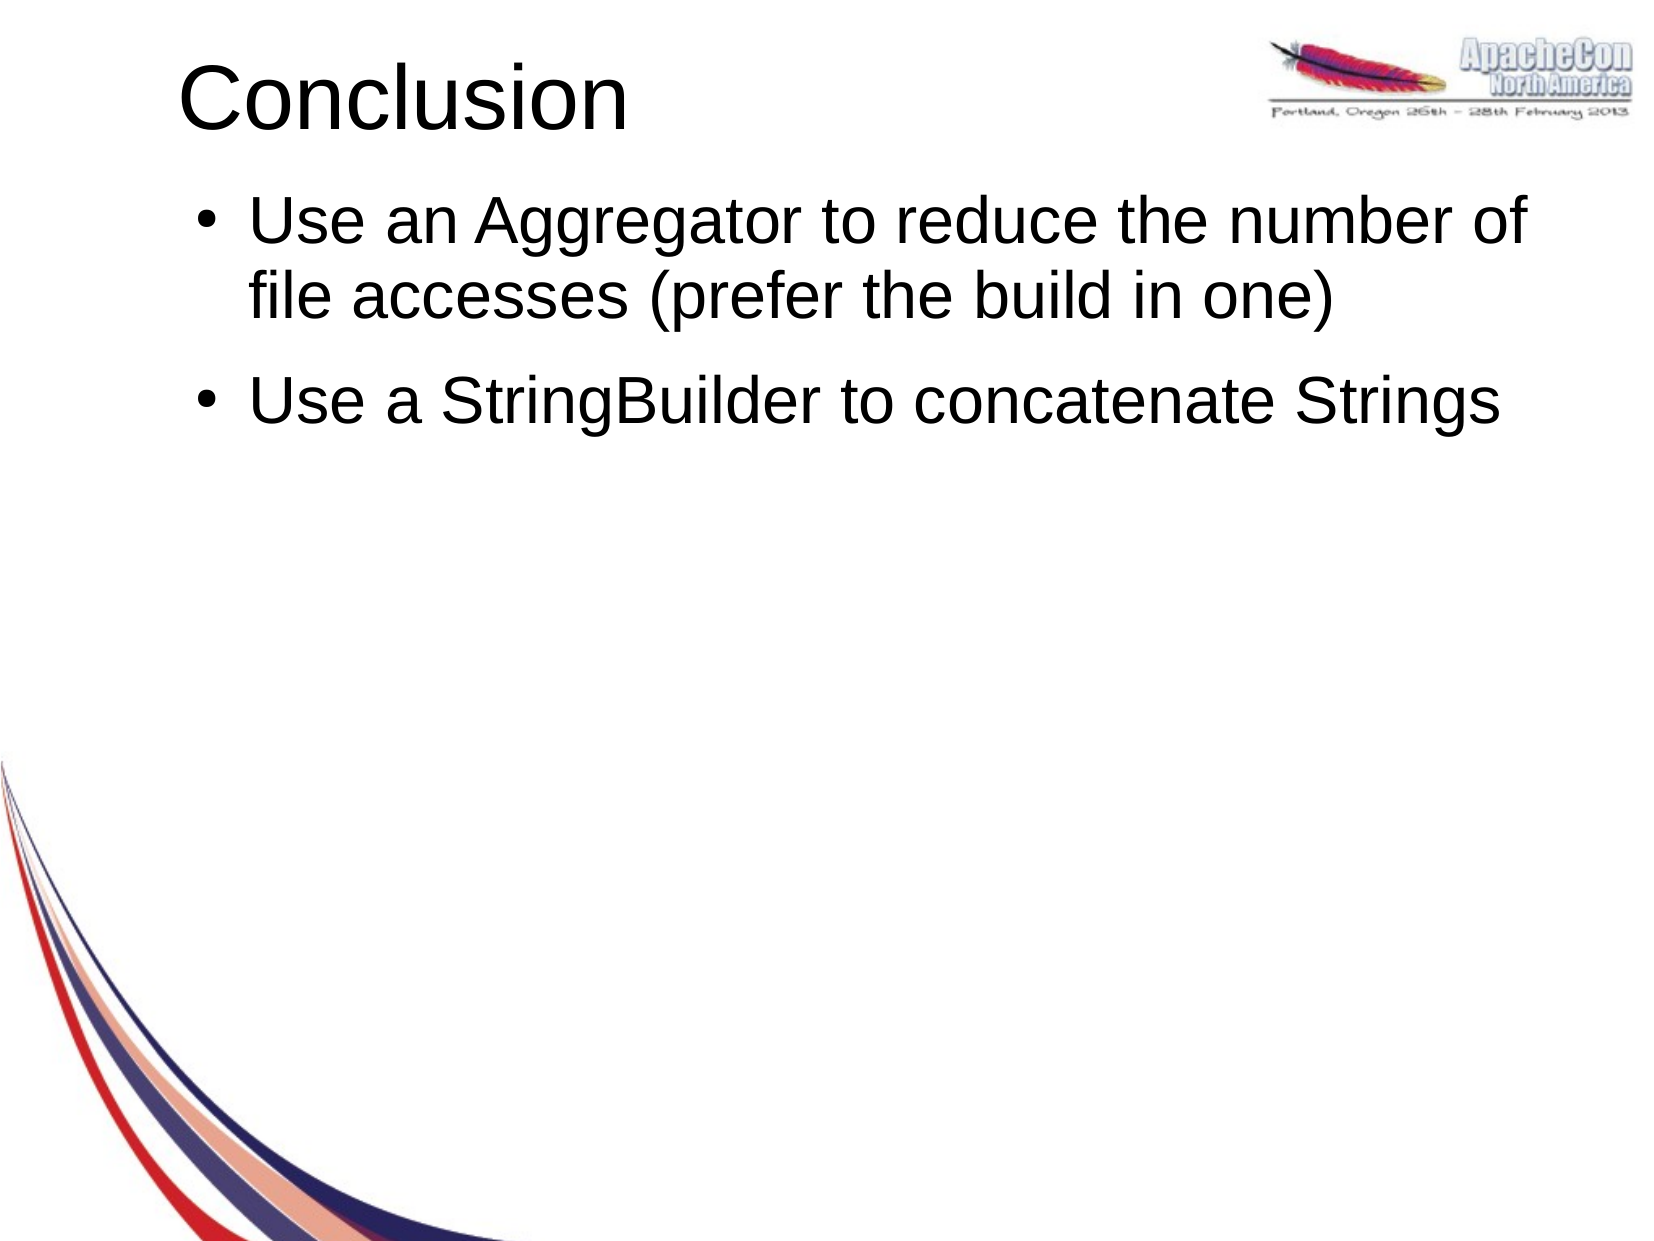

# Conclusion
Use an Aggregator to reduce the number of file accesses (prefer the build in one)
Use a StringBuilder to concatenate Strings